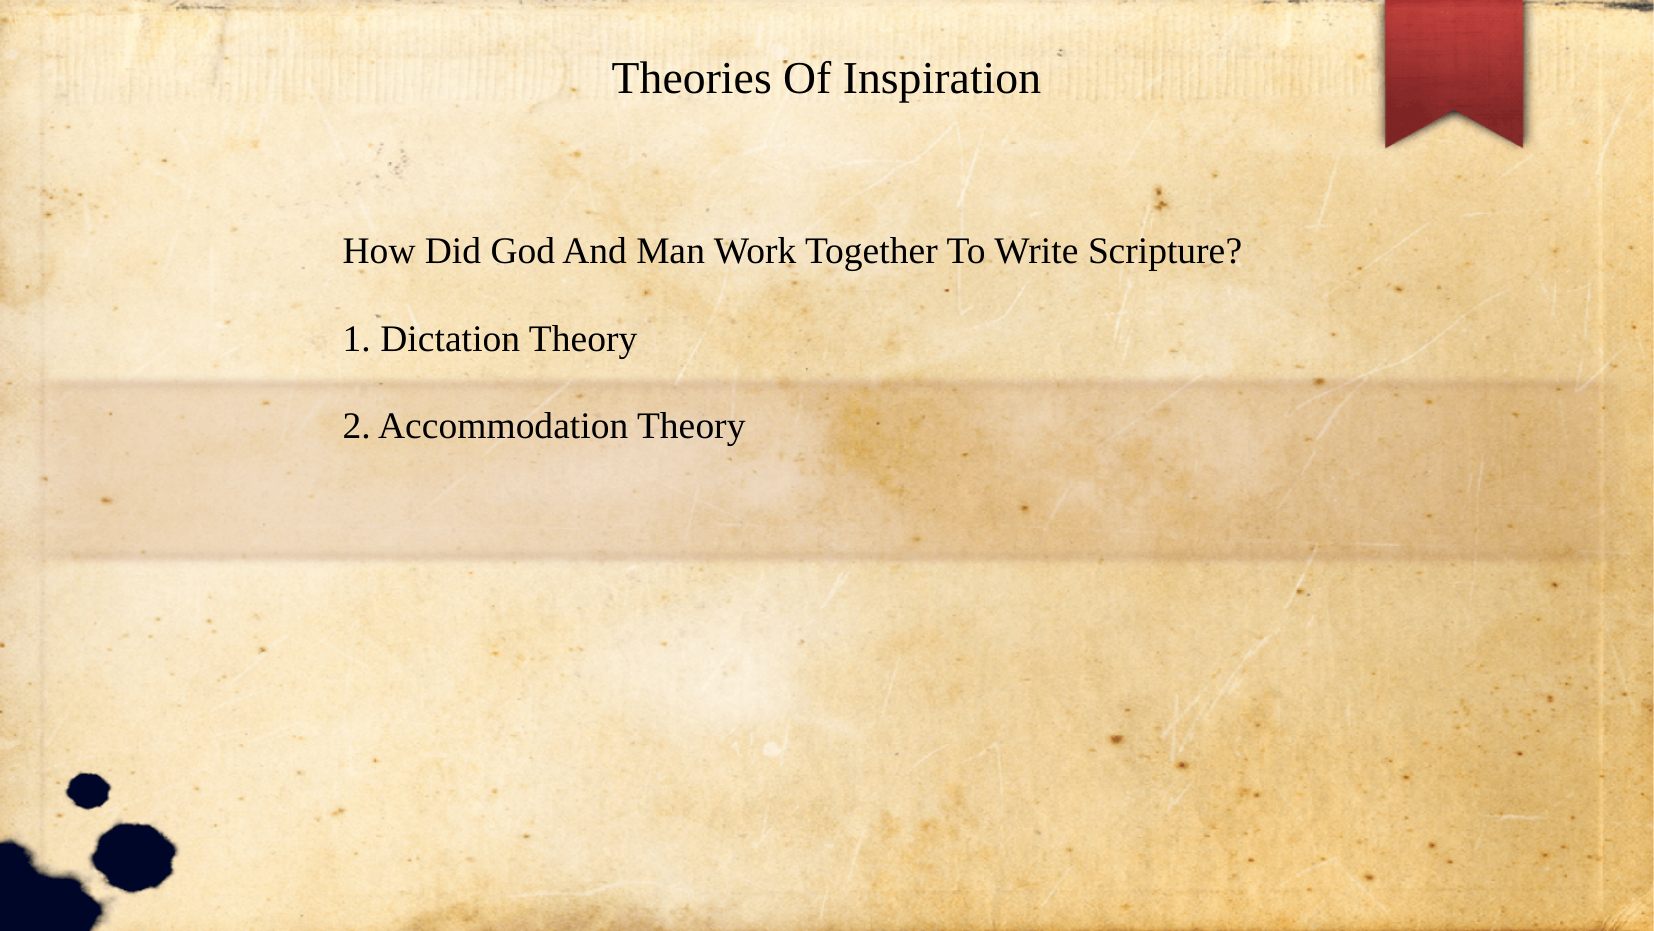

# Theories Of Inspiration
How Did God And Man Work Together To Write Scripture?
1. Dictation Theory
2. Accommodation Theory